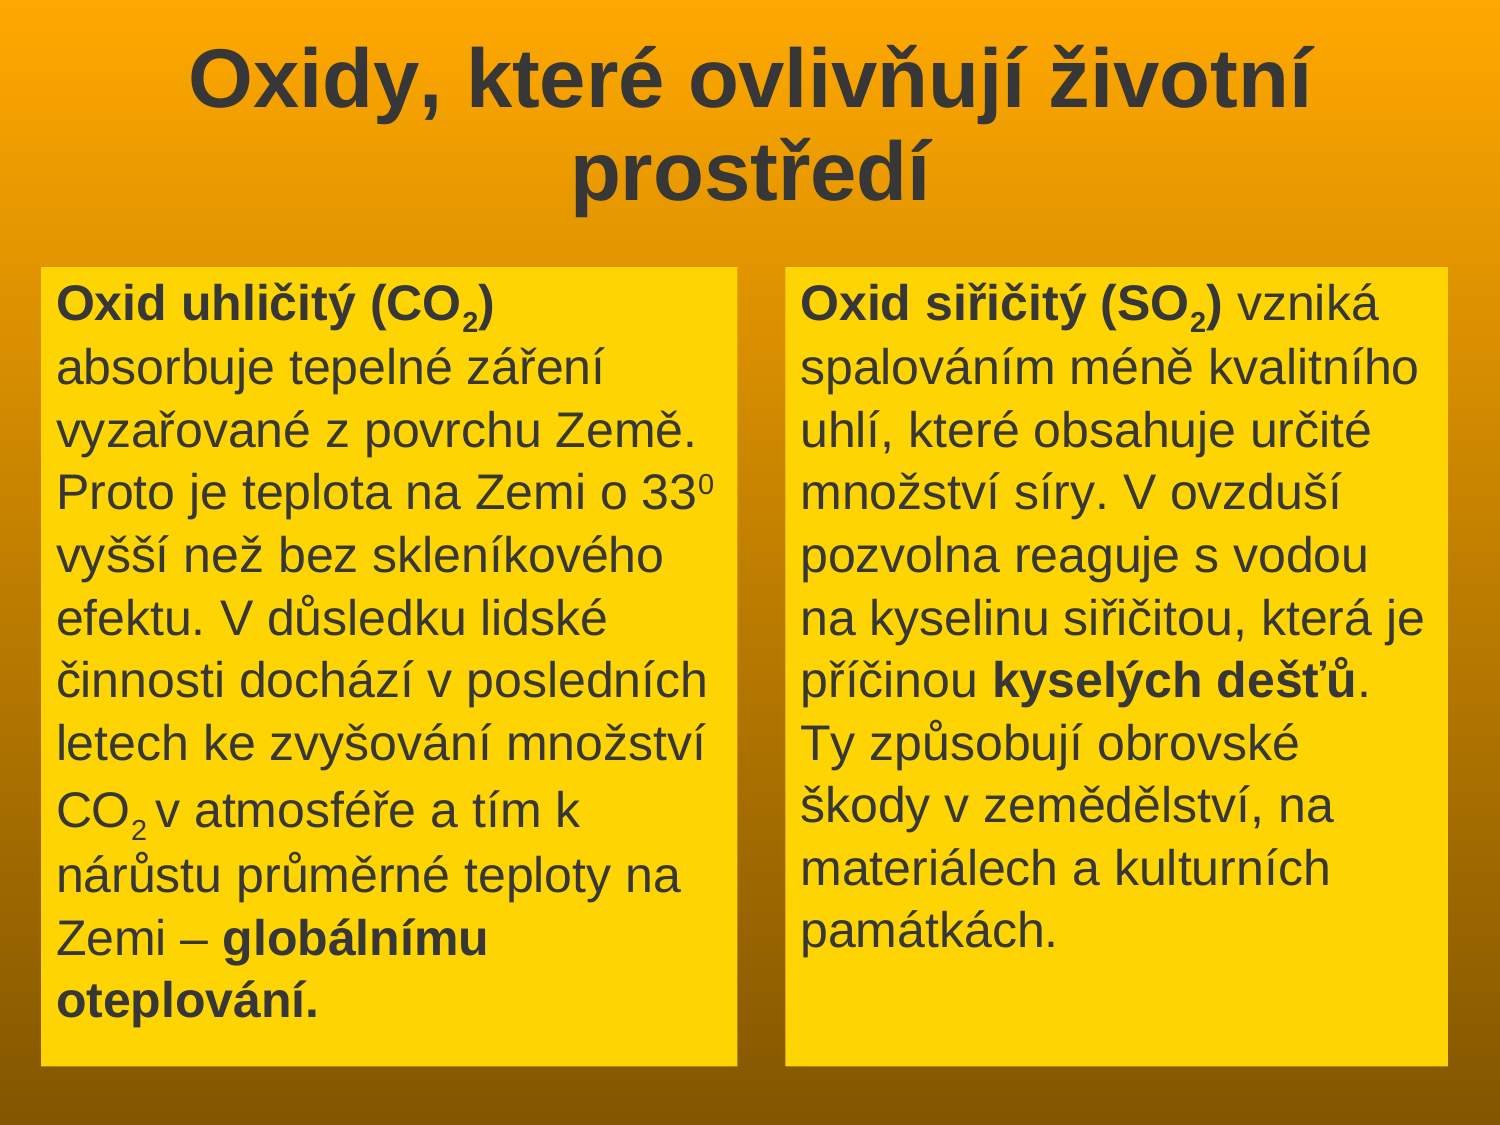

# Oxidy, které ovlivňují životní prostředí
Oxid uhličitý (CO2)
absorbuje tepelné záření
vyzařované z povrchu Země.
Proto je teplota na Zemi o 330
vyšší než bez skleníkového
efektu. V důsledku lidské
činnosti dochází v posledních
letech ke zvyšování množství
CO2 v atmosféře a tím k
nárůstu průměrné teploty na
Zemi – globálnímu
oteplování.
Oxid siřičitý (SO2) vzniká
spalováním méně kvalitního
uhlí, které obsahuje určité
množství síry. V ovzduší
pozvolna reaguje s vodou
na kyselinu siřičitou, která je
příčinou kyselých dešťů.
Ty způsobují obrovské
škody v zemědělství, na
materiálech a kulturních
památkách.